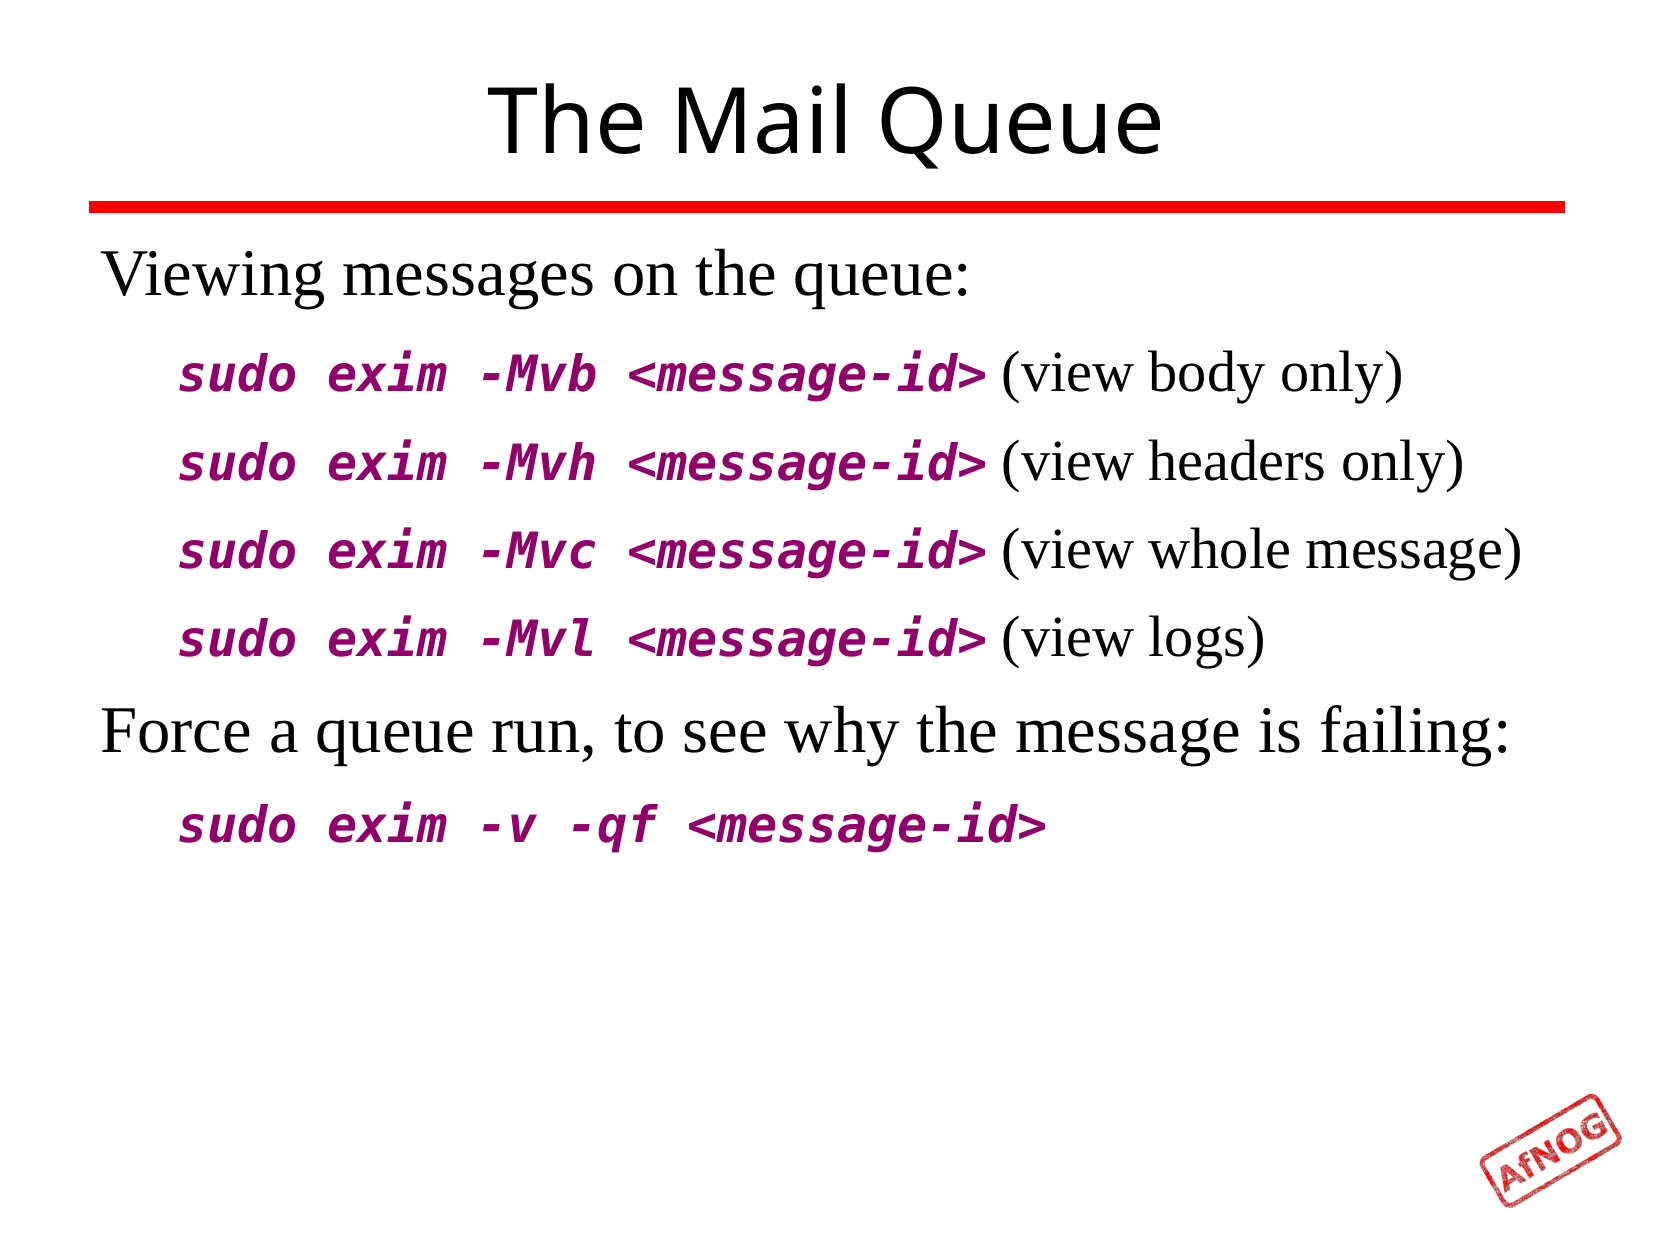

# The Mail Queue
Viewing messages on the queue:
sudo exim -Mvb <message-id> (view body only)
sudo exim -Mvh <message-id> (view headers only)
sudo exim -Mvc <message-id> (view whole message)
sudo exim -Mvl <message-id> (view logs)
Force a queue run, to see why the message is failing:
sudo exim -v -qf <message-id>